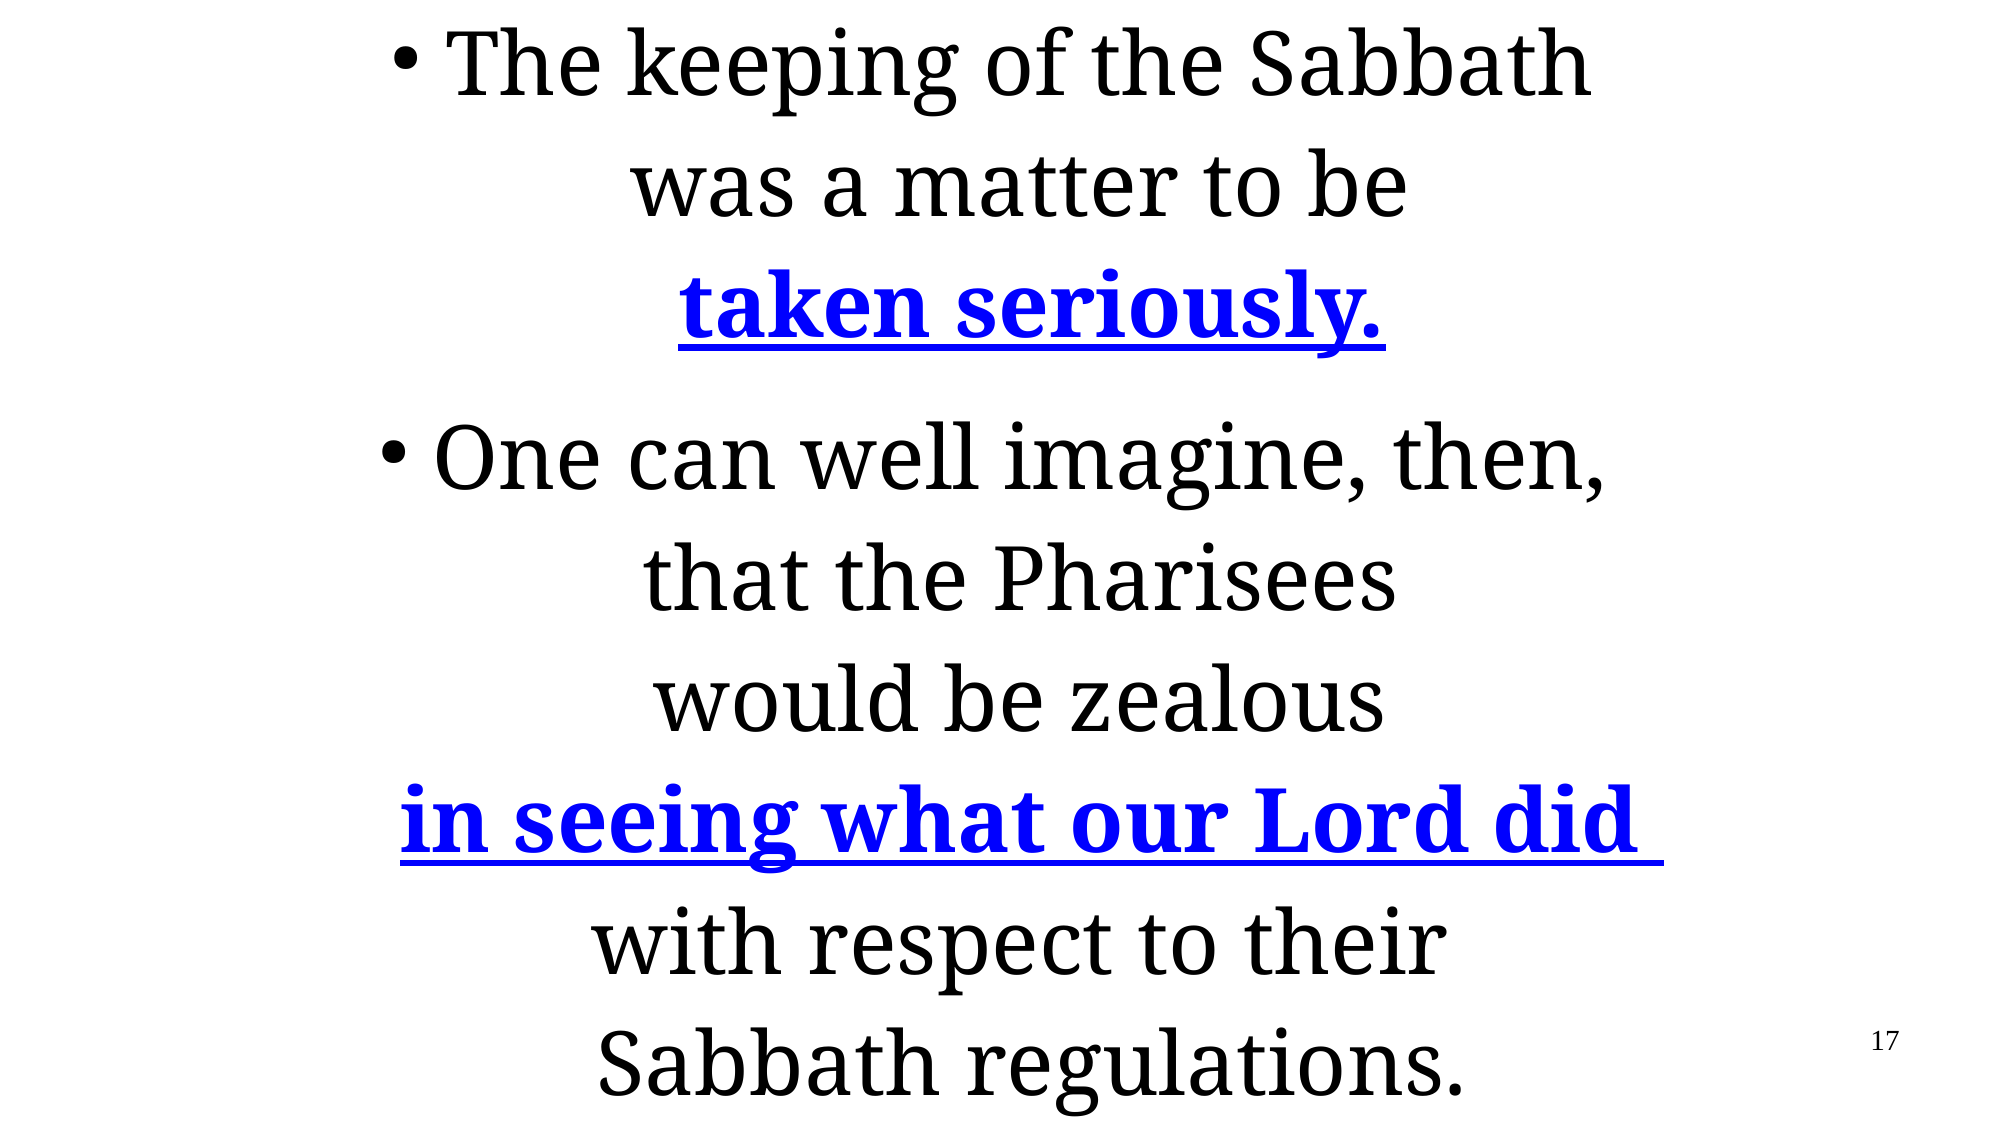

# The keeping of the Sabbath was a matter to be taken seriously.
One can well imagine, then,
that the Pharisees
would be zealous
in seeing what our Lord did
with respect to their
Sabbath regulations.
17